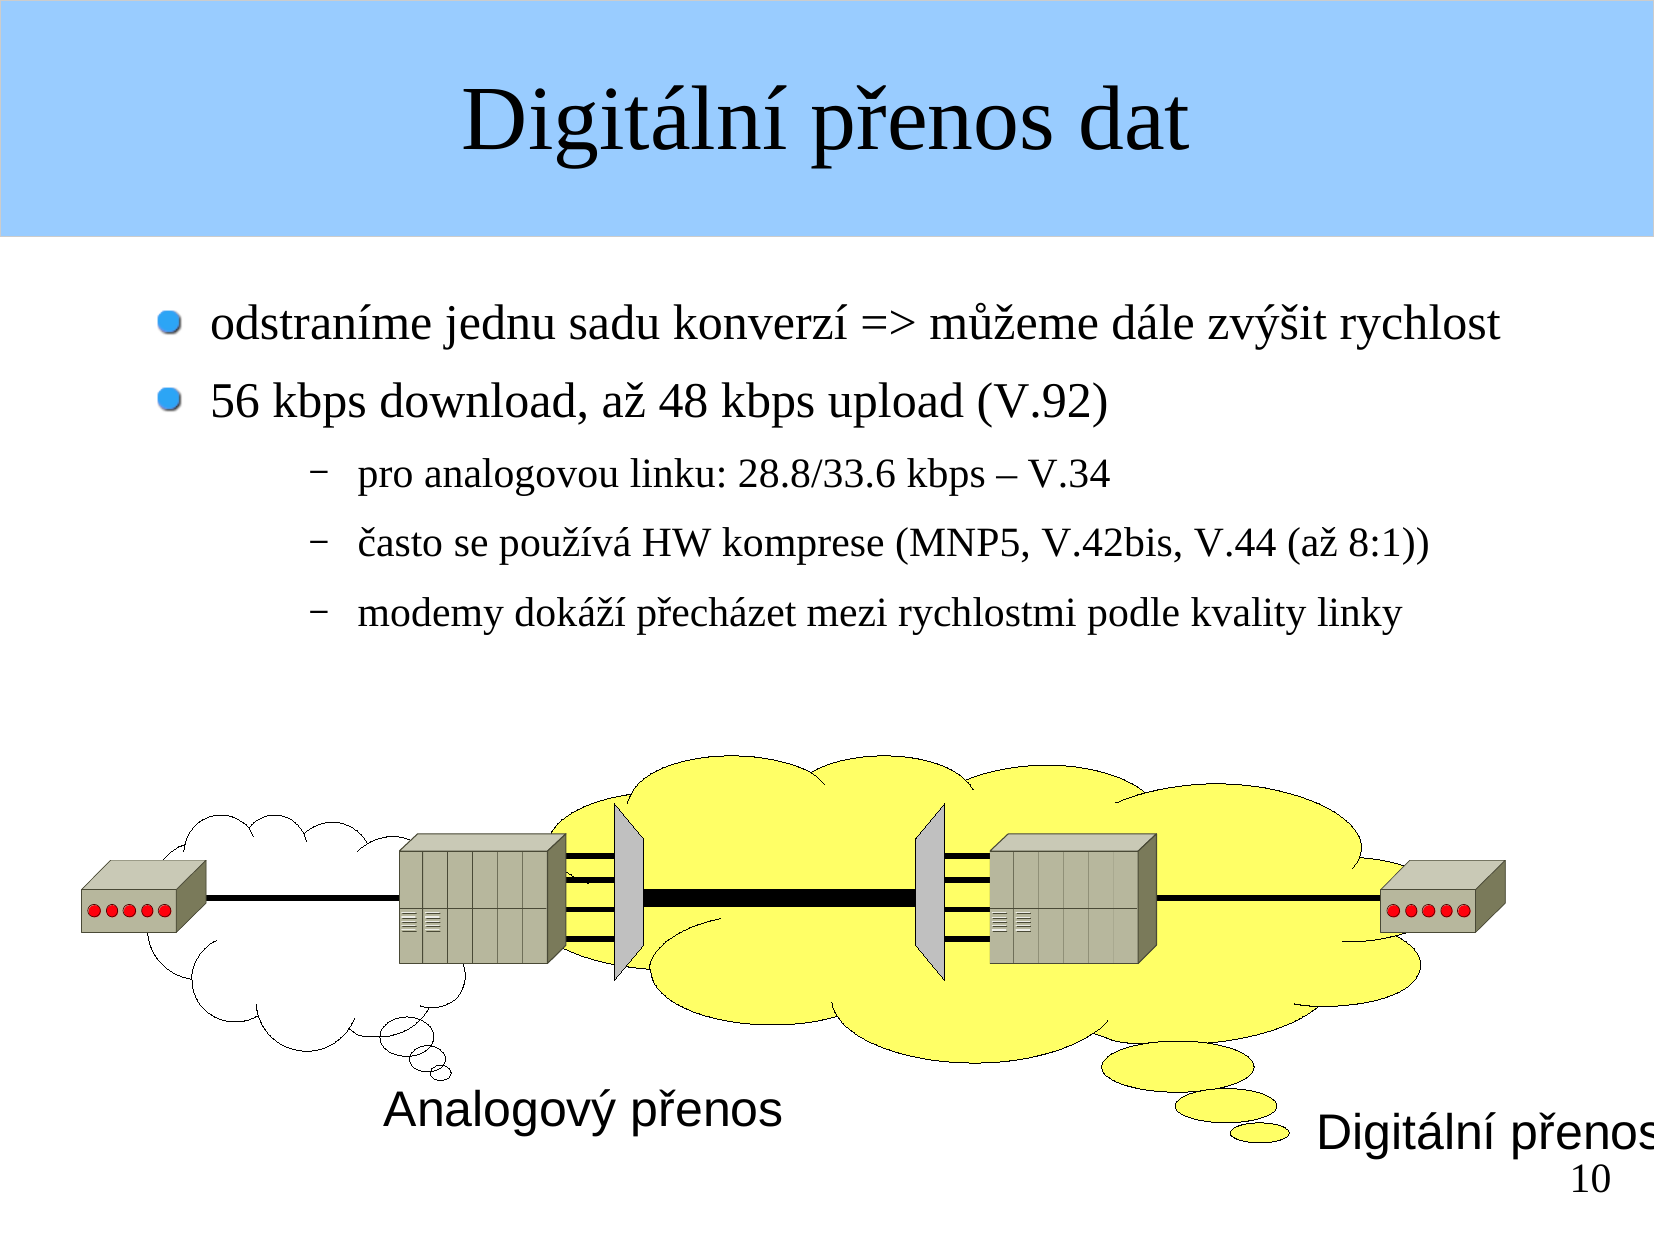

# Digitální přenos dat
odstraníme jednu sadu konverzí => můžeme dále zvýšit rychlost
56 kbps download, až 48 kbps upload (V.92)
pro analogovou linku: 28.8/33.6 kbps – V.34
často se používá HW komprese (MNP5, V.42bis, V.44 (až 8:1))
modemy dokáží přecházet mezi rychlostmi podle kvality linky
Analogový přenos
Digitální přenos